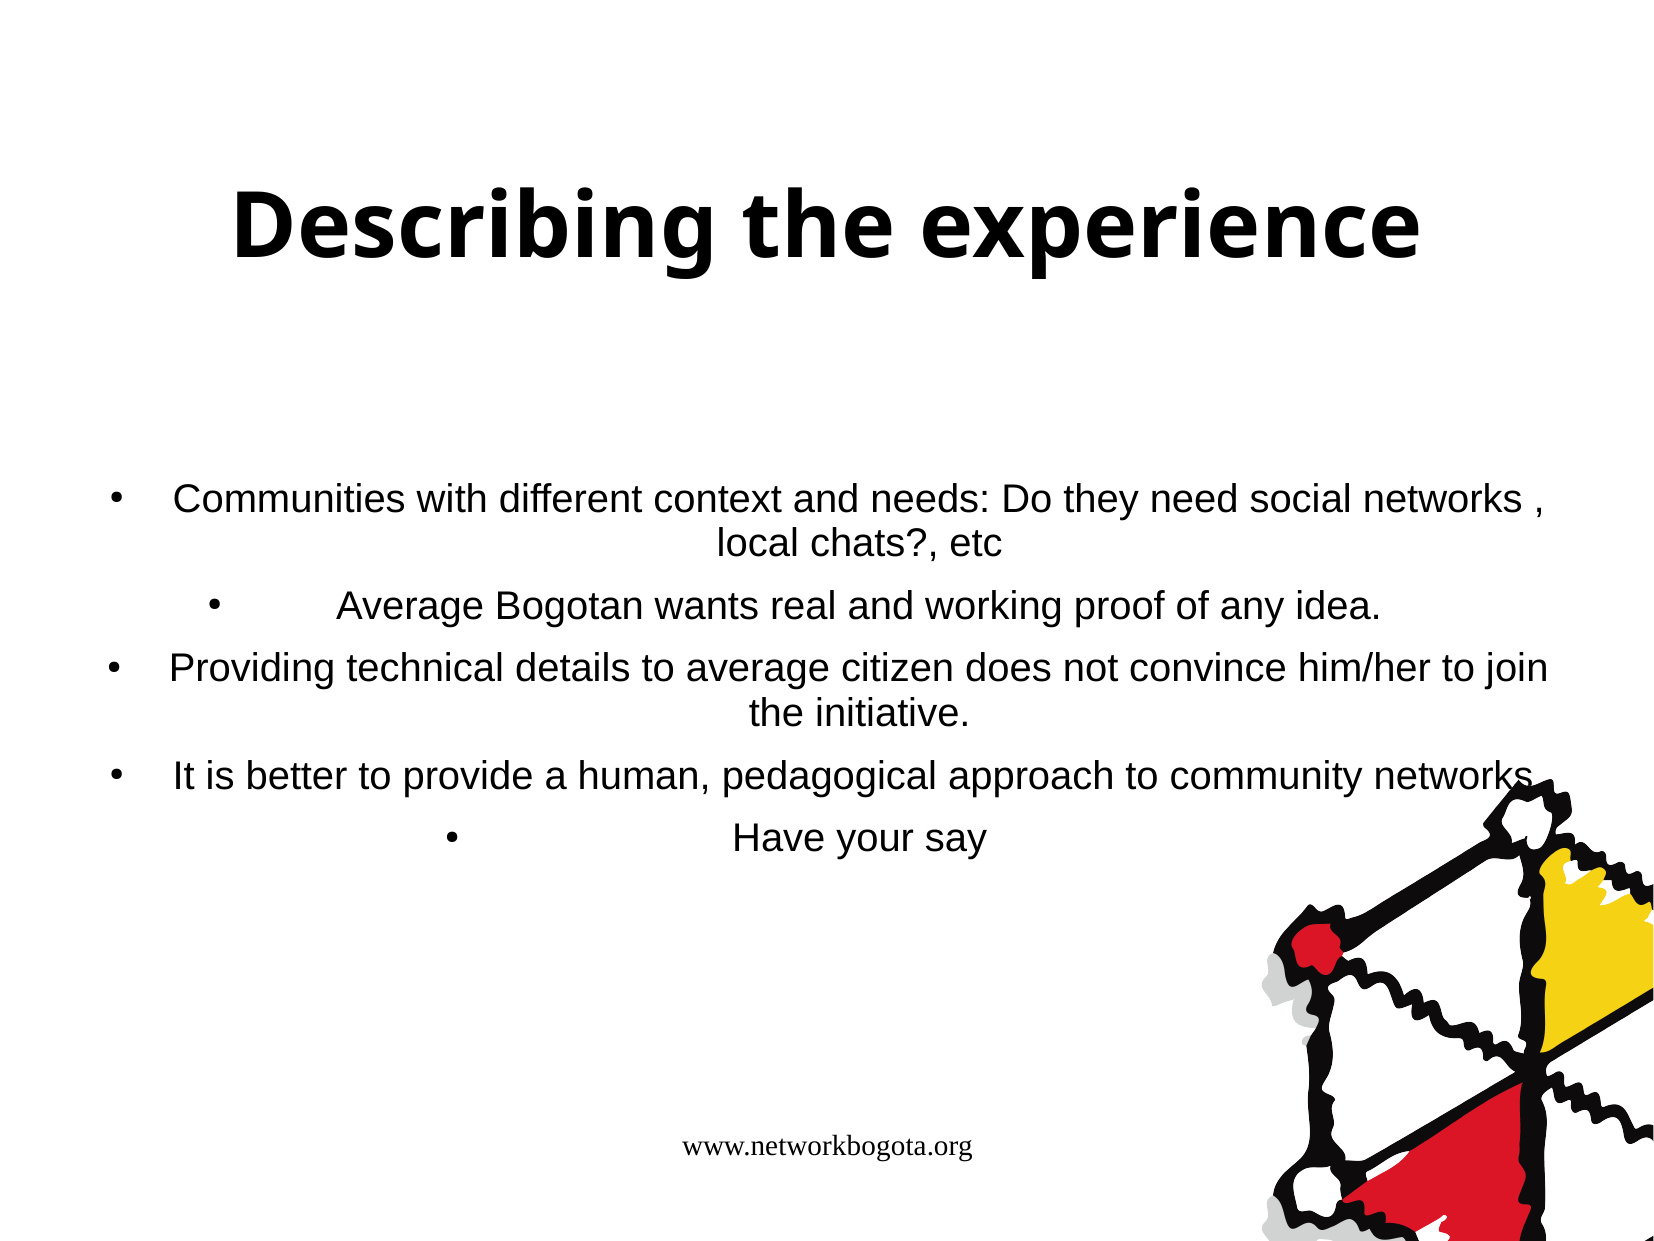

# Describing the experience
Communities with different context and needs: Do they need social networks , local chats?, etc
Average Bogotan wants real and working proof of any idea.
Providing technical details to average citizen does not convince him/her to join the initiative.
It is better to provide a human, pedagogical approach to community networks.
Have your say
www.networkbogota.org